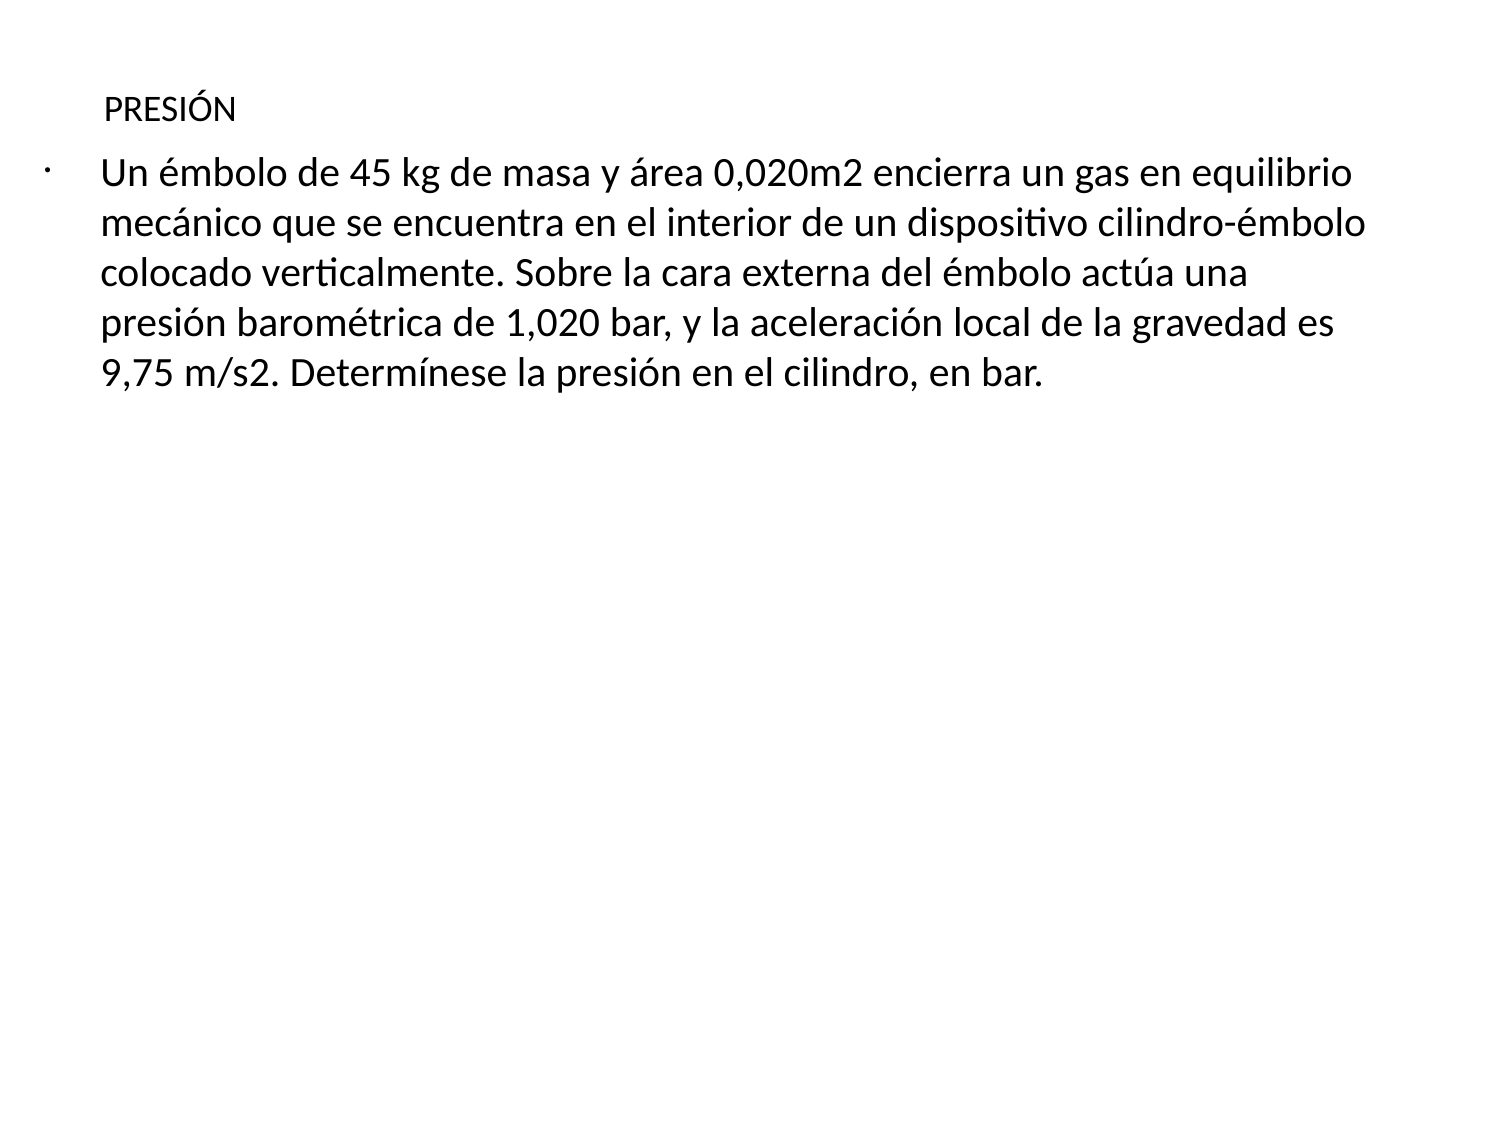

PRESIÓN
# Un émbolo de 45 kg de masa y área 0,020m2 encierra un gas en equilibrio mecánico que se encuentra en el interior de un dispositivo cilindro-émbolo colocado verticalmente. Sobre la cara externa del émbolo actúa una presión barométrica de 1,020 bar, y la aceleración local de la gravedad es 9,75 m/s2. Determínese la presión en el cilindro, en bar.